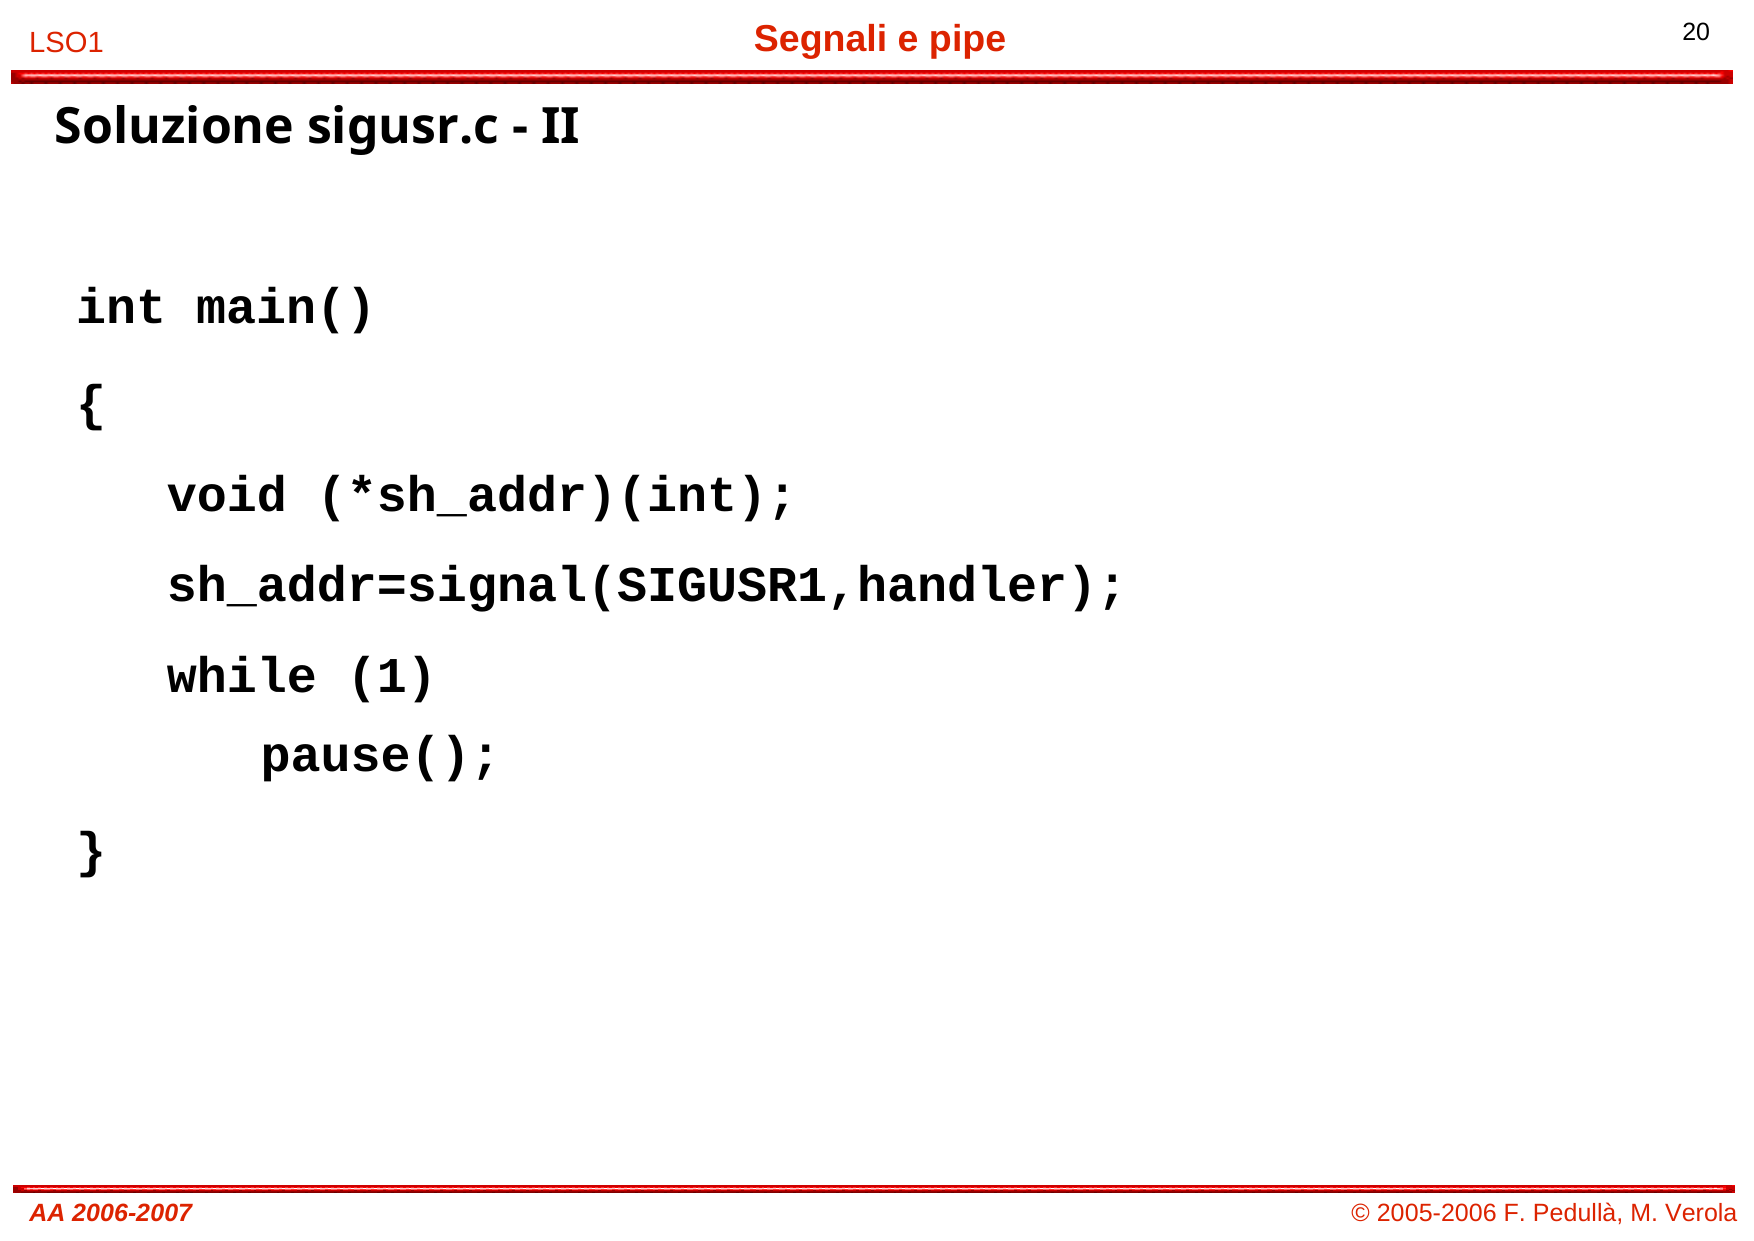

# Soluzione sigusr.c - II
int main()
{
void (*sh_addr)(int);
sh_addr=signal(SIGUSR1,handler);
while (1)
pause();
}